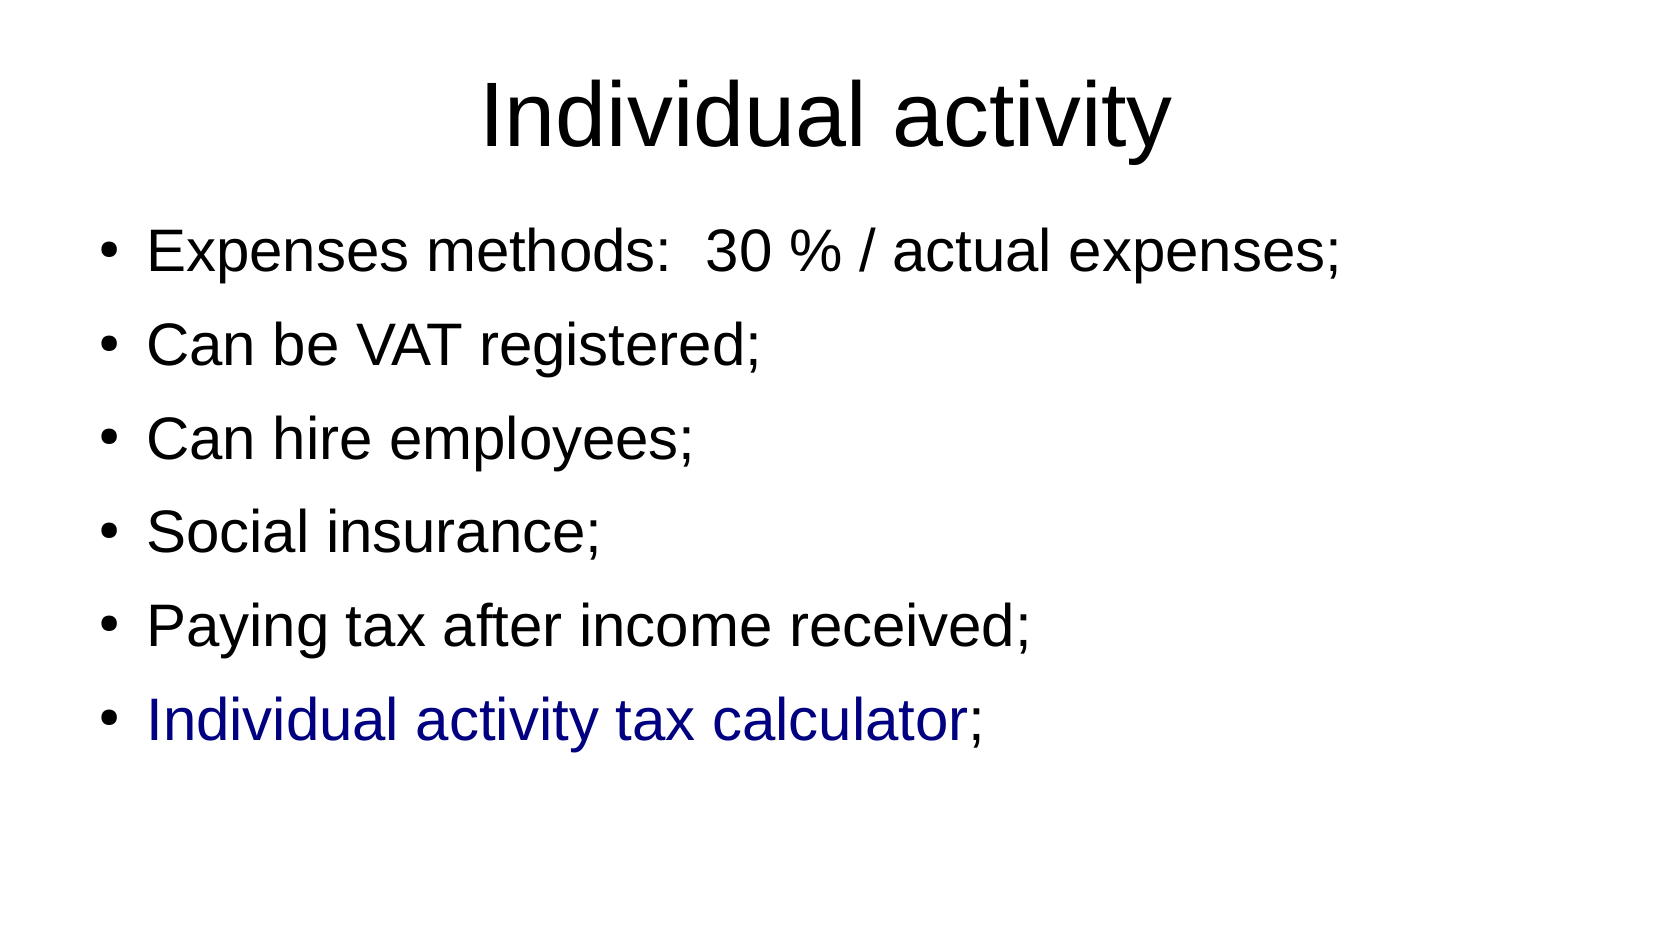

# Individual activity
Expenses methods: 30 % / actual expenses;
Can be VAT registered;
Can hire employees;
Social insurance;
Paying tax after income received;
Individual activity tax calculator;